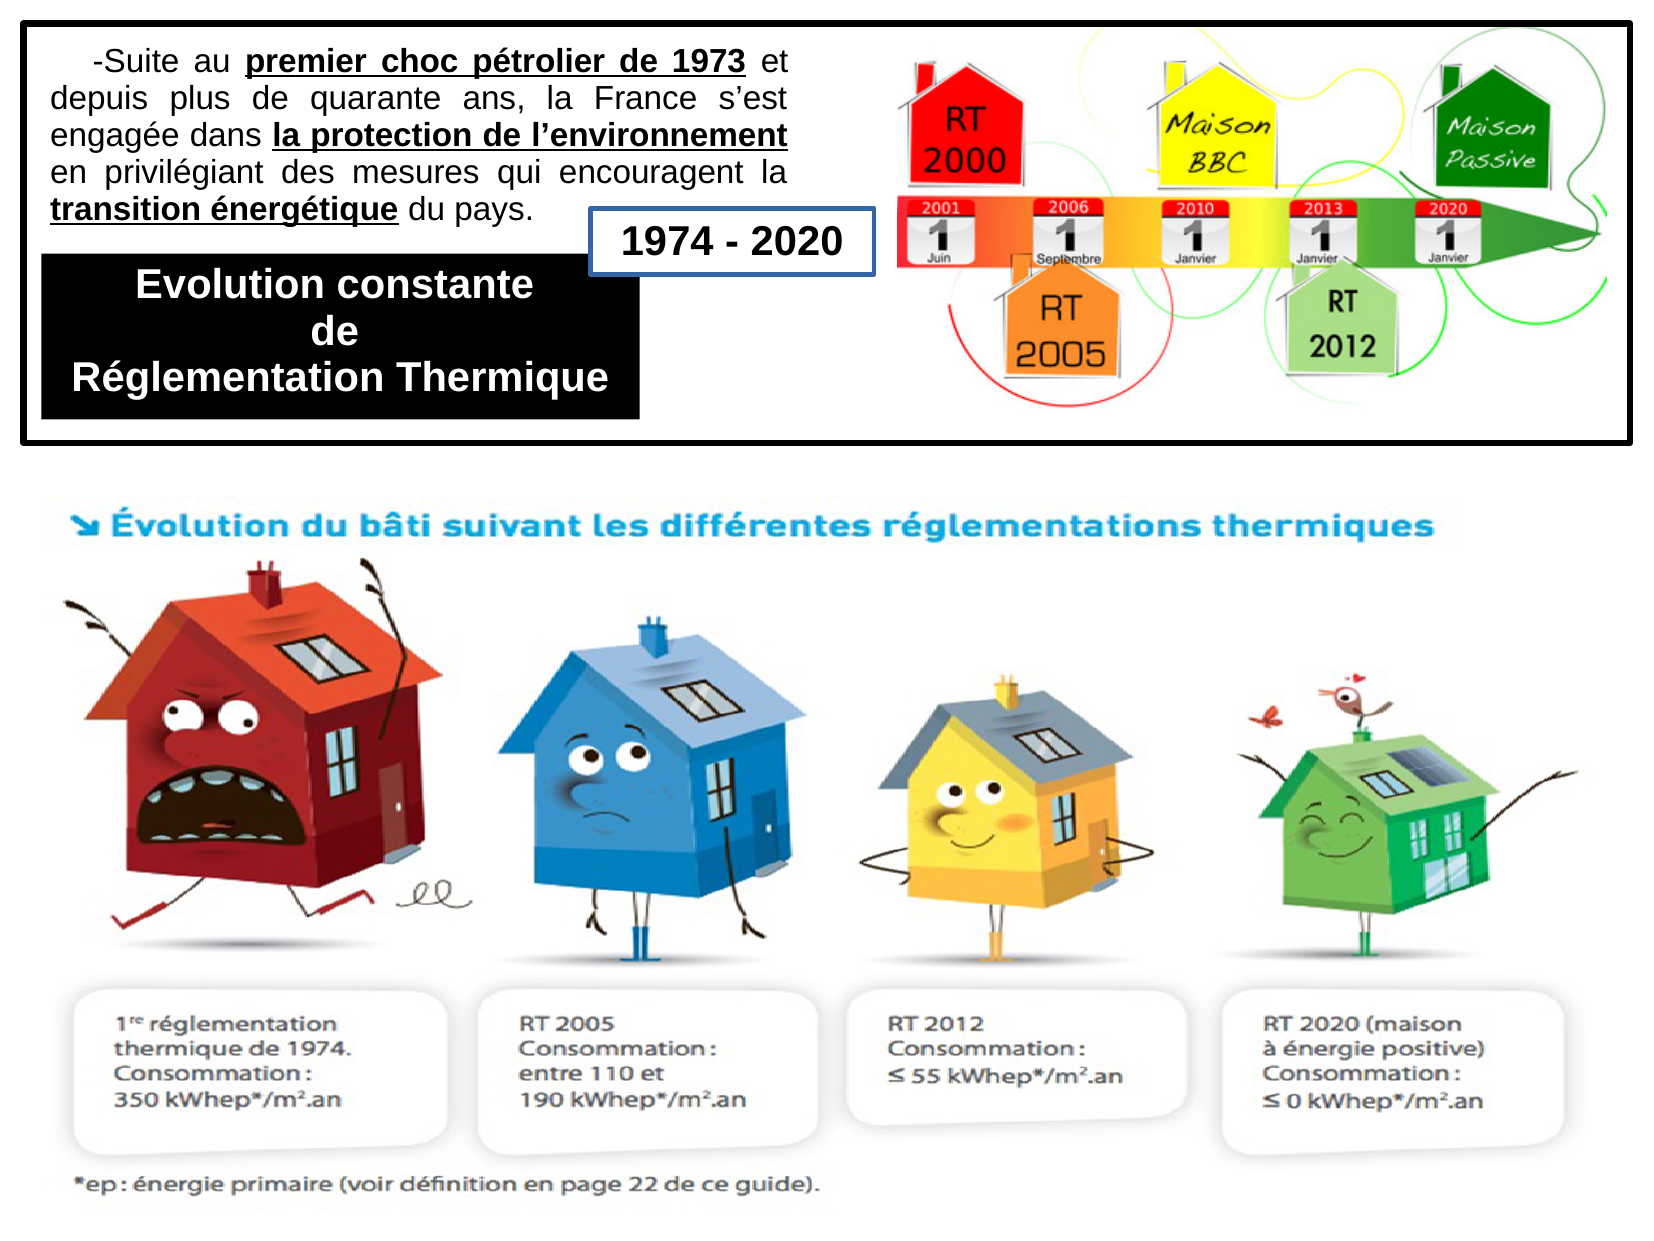

-Suite au premier choc pétrolier de 1973 et depuis plus de quarante ans, la France s’est engagée dans la protection de l’environnement en privilégiant des mesures qui encouragent la transition énergétique du pays.
1974 - 2020
Evolution constante
de
Réglementation Thermique